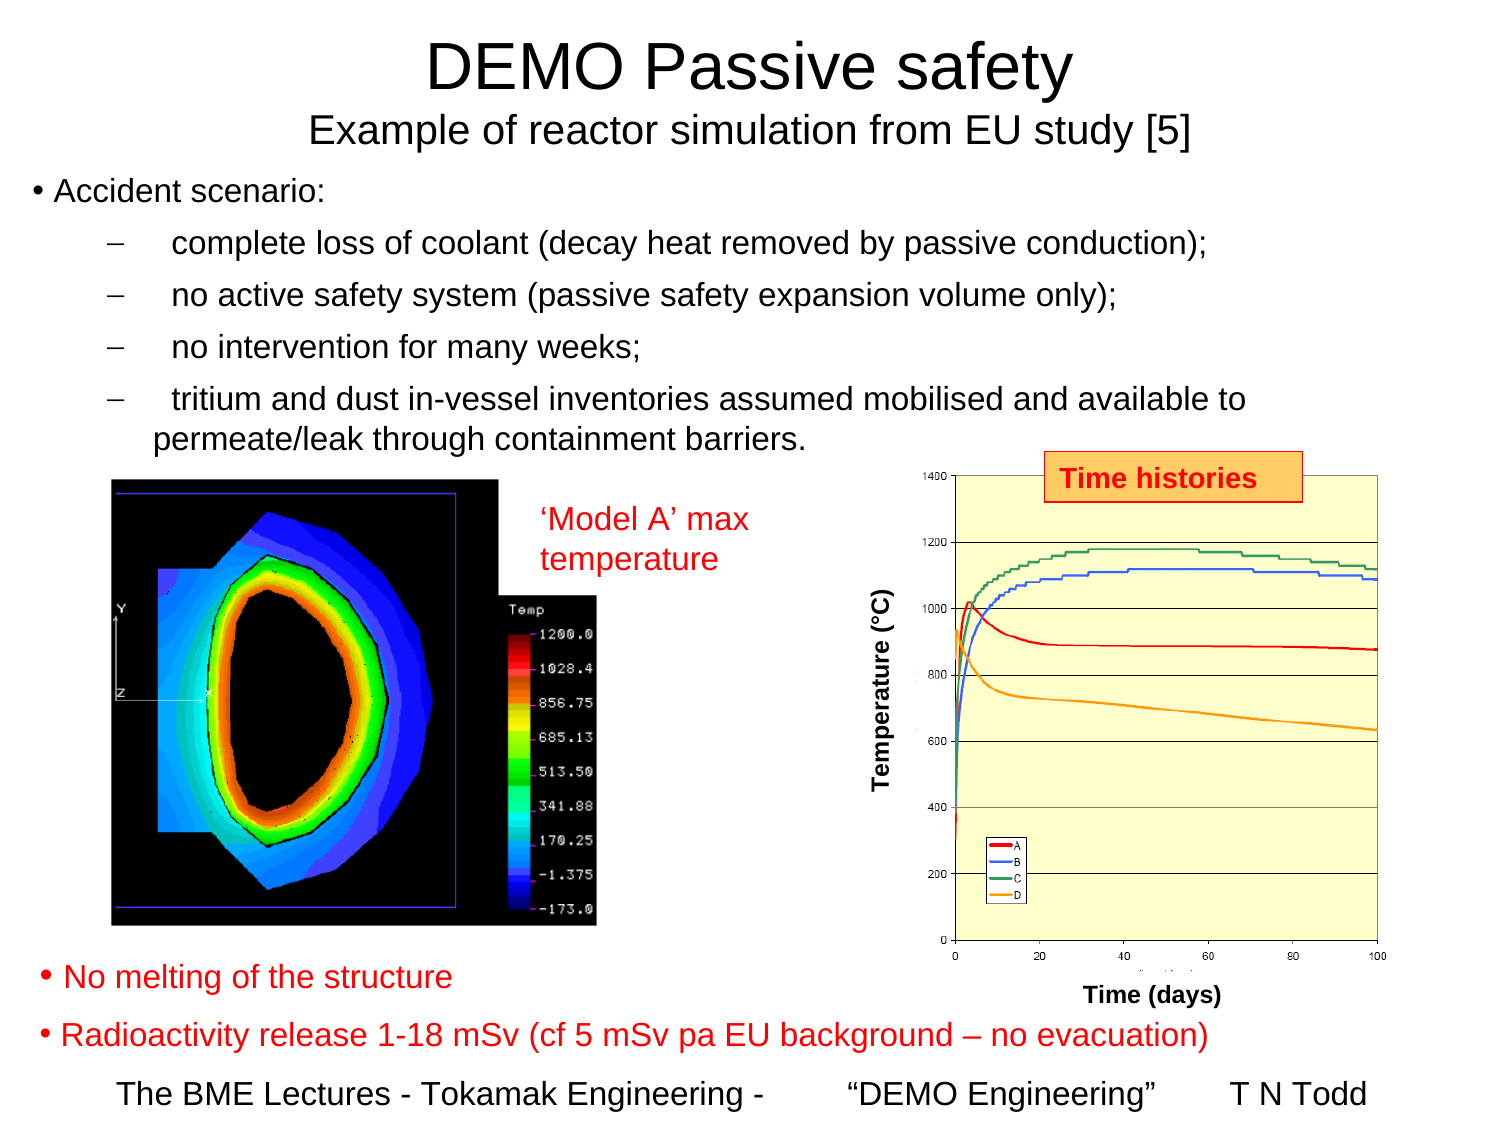

DEMO Passive safety
Example of reactor simulation from EU study [5]
 Accident scenario:
 complete loss of coolant (decay heat removed by passive conduction);
 no active safety system (passive safety expansion volume only);
 no intervention for many weeks;
 tritium and dust in-vessel inventories assumed mobilised and available to 	permeate/leak through containment barriers.
Time histories
Temperature (°C)
Time (days)
‘Model A’ max temperature
 No melting of the structure
 Radioactivity release 1-18 mSv (cf 5 mSv pa EU background – no evacuation)